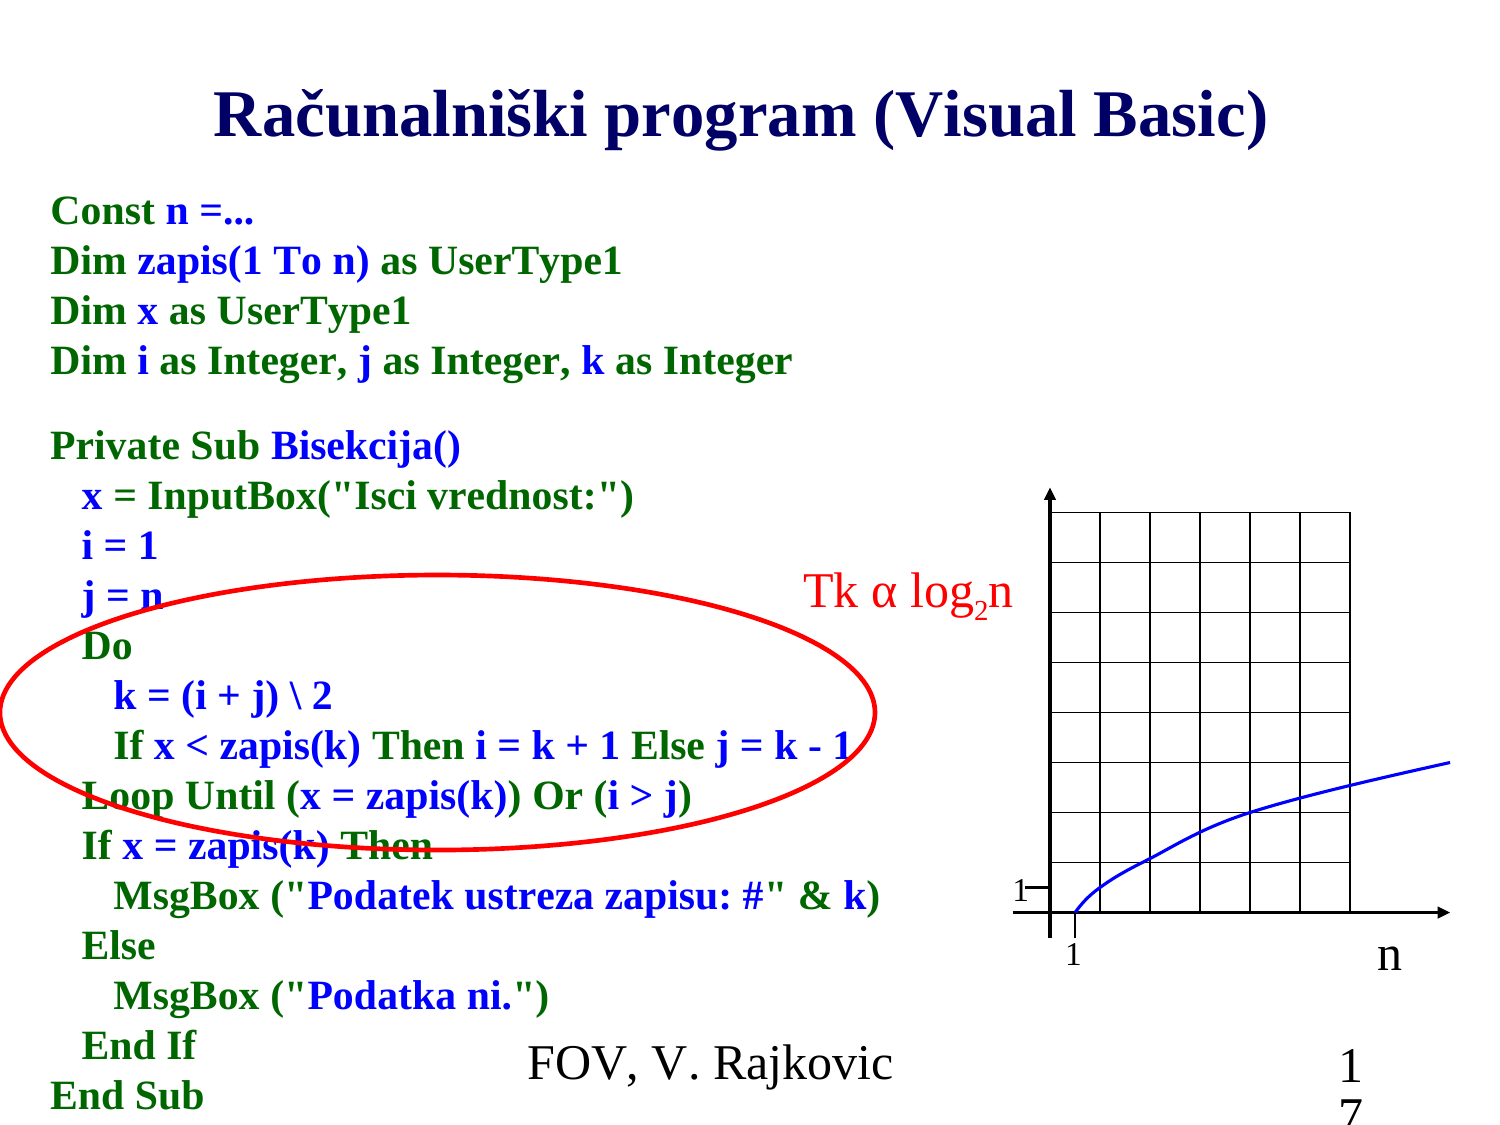

Računalniški program (Visual Basic)
Const n =...
Dim zapis(1 To n) as UserType1
Dim x as UserType1
Dim i as Integer, j as Integer, k as Integer
Private Sub Bisekcija()
 x = InputBox("Isci vrednost:")
 i = 1
 j = n
 Do
 k = (i + j) \ 2
 If x < zapis(k) Then i = k + 1 Else j = k - 1
 Loop Until (x = zapis(k)) Or (i > j)
 If x = zapis(k) Then
 MsgBox ("Podatek ustreza zapisu: #" & k)
 Else
 MsgBox ("Podatka ni.")
 End If
End Sub
Tk α log2n
1
n
1
FOV, V. Rajkovic
17